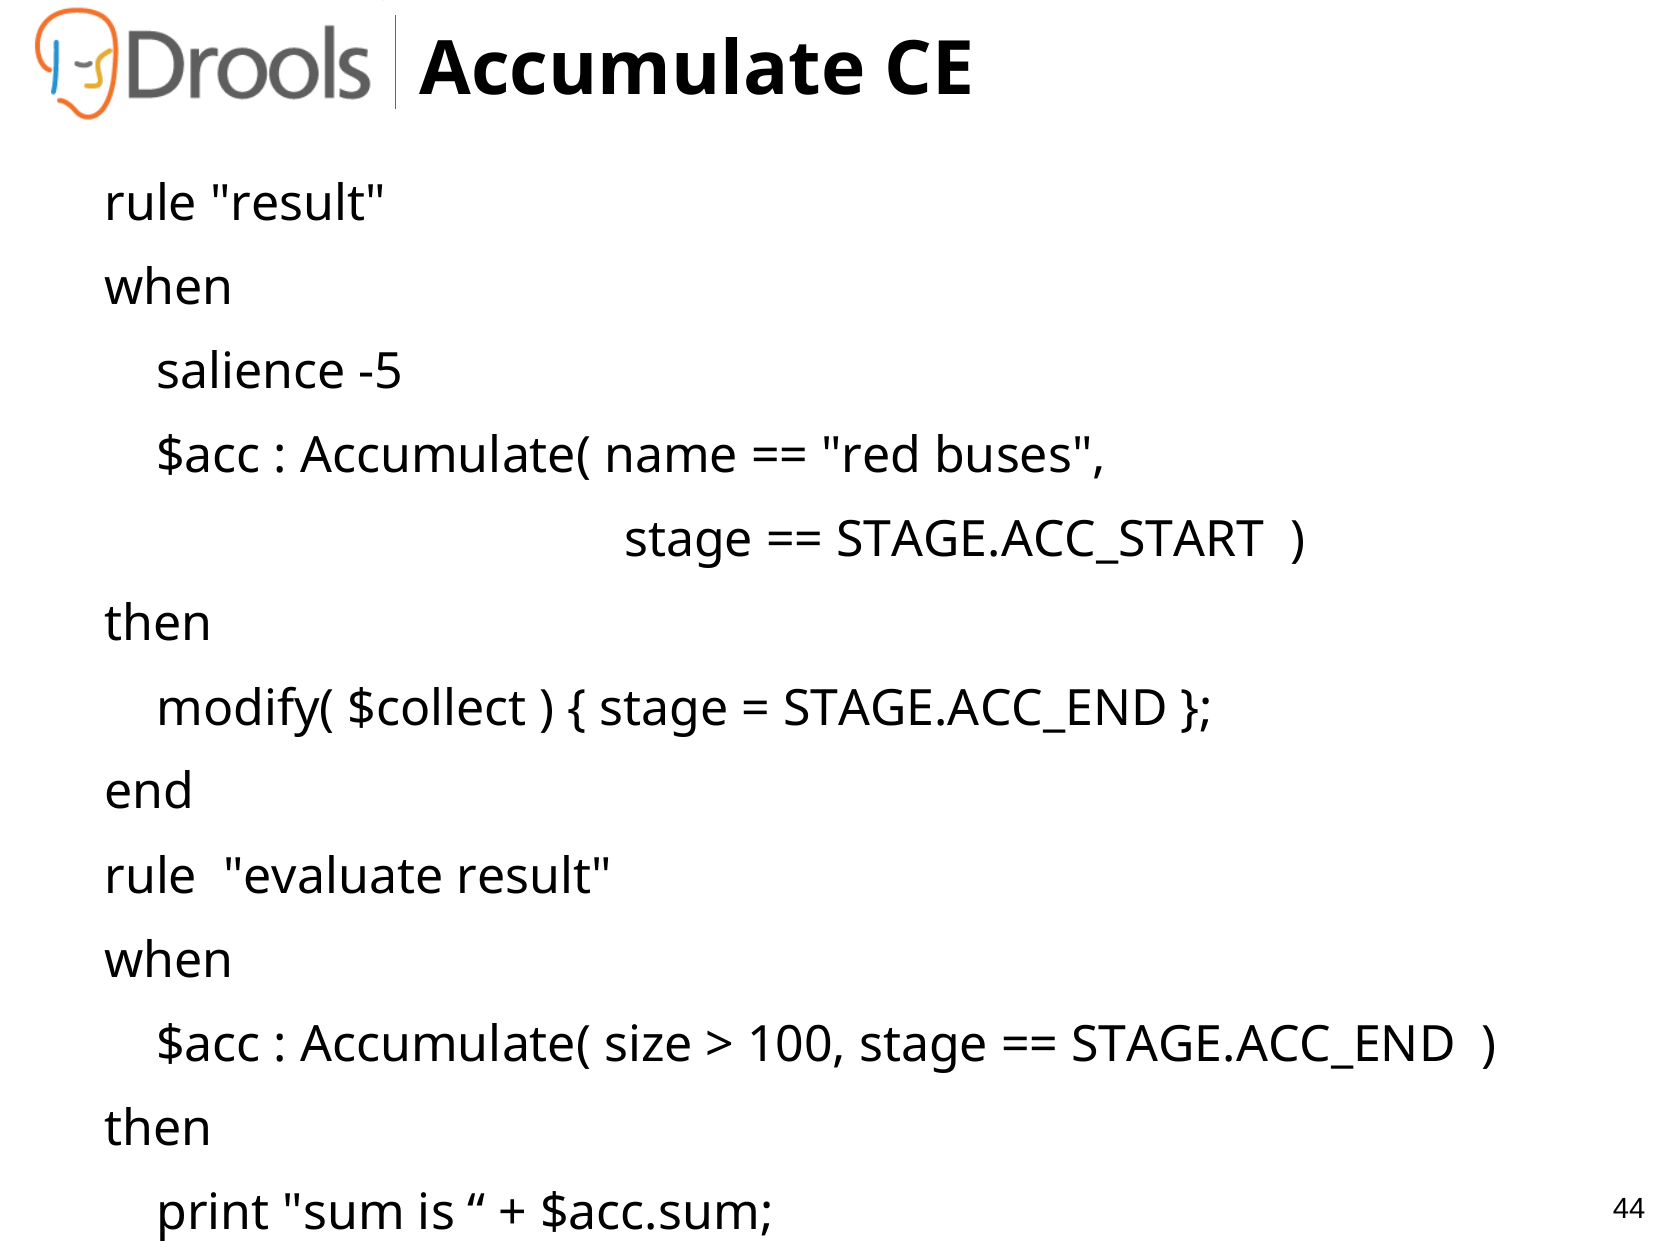

# Accumulate CE
rule "result"
when
 salience -5
 $acc : Accumulate( name == "red buses",
 stage == STAGE.ACC_START )
then
 modify( $collect ) { stage = STAGE.ACC_END };
end
rule "evaluate result"
when
 $acc : Accumulate( size > 100, stage == STAGE.ACC_END )
then
 print "sum is “ + $acc.sum;
end